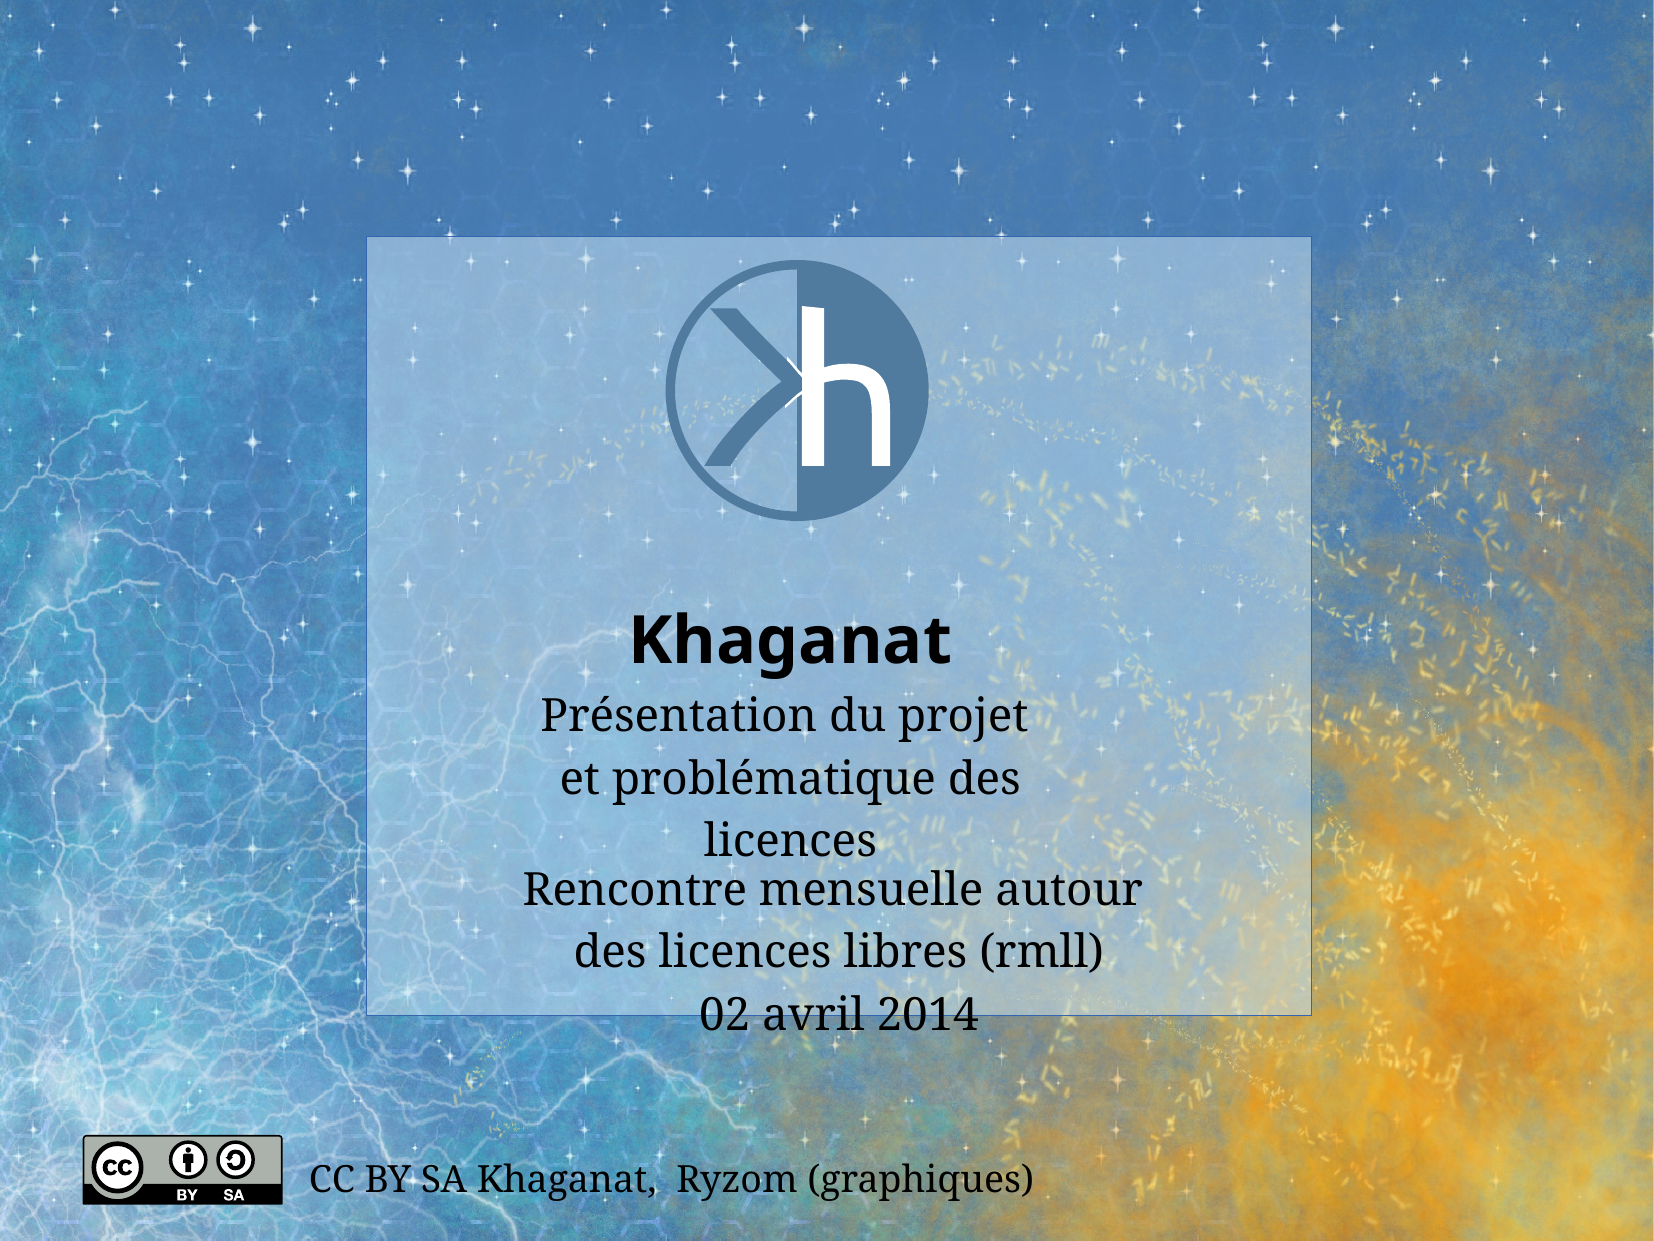

Khaganat
Présentation du projet
et problématique des licences
Rencontre mensuelle autour
des licences libres (rmll)
02 avril 2014
CC BY SA Khaganat, Ryzom (graphiques)